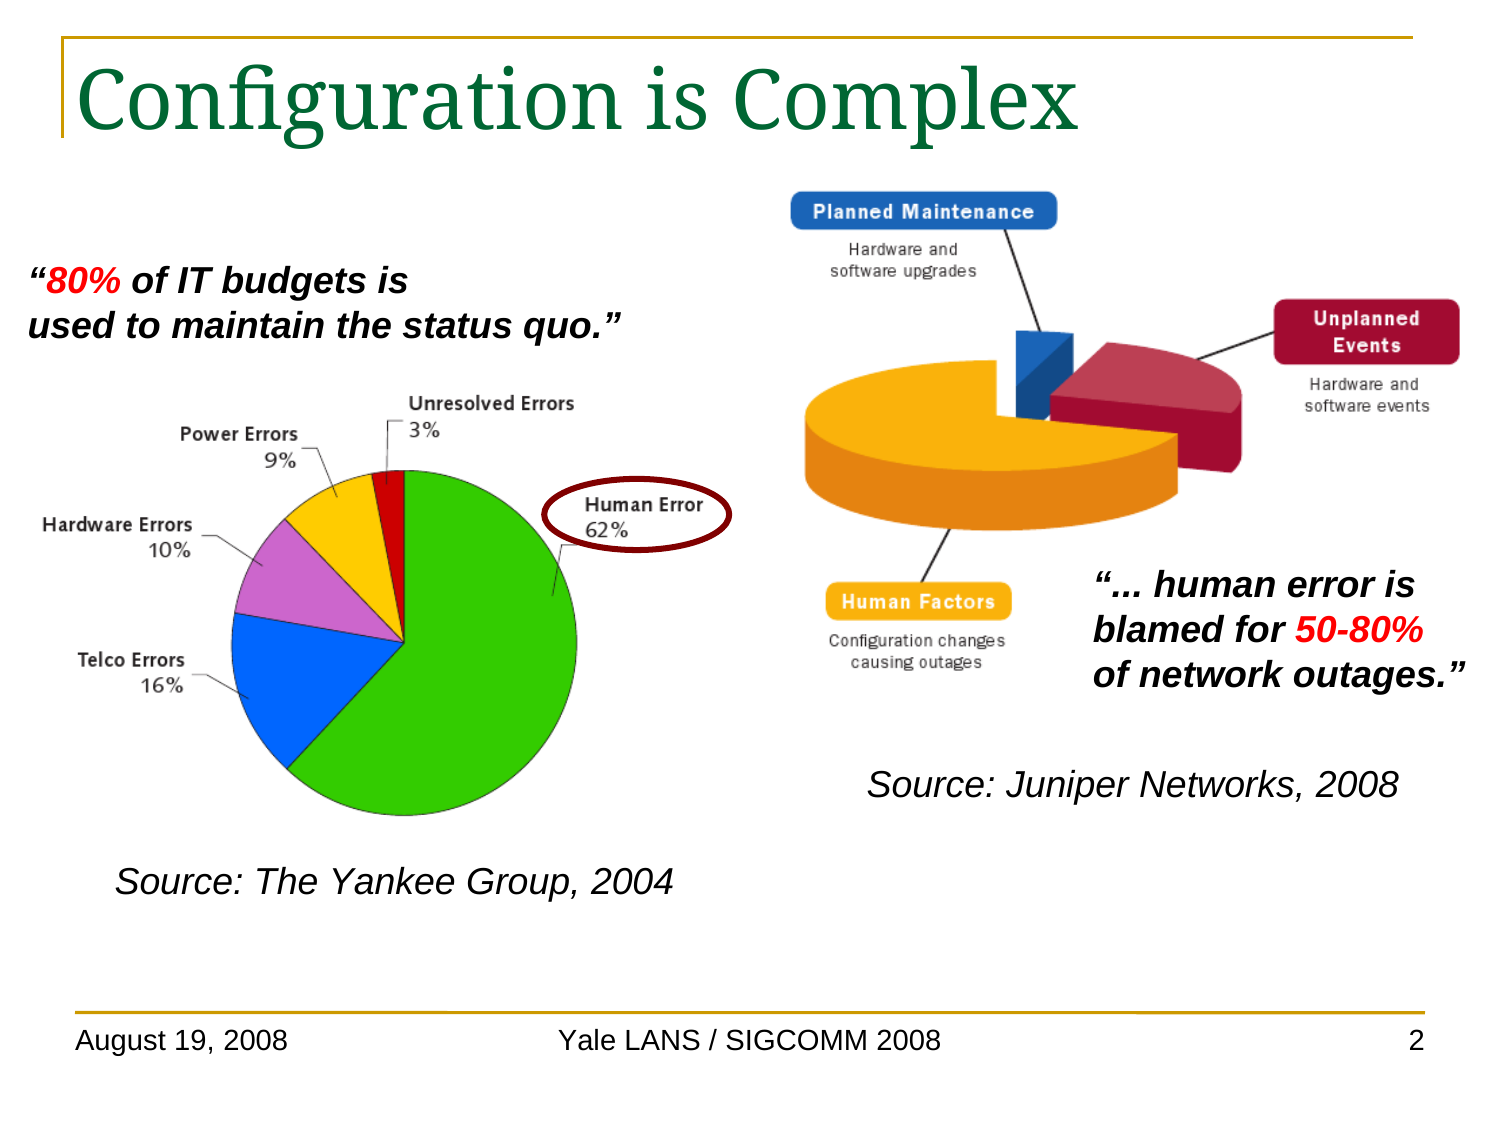

# Configuration is Complex
“80% of IT budgets is
used to maintain the status quo.”
“... human error is
blamed for 50-80%
of network outages.”
Source: Juniper Networks, 2008
Source: The Yankee Group, 2004
August 19, 2008
Yale LANS / SIGCOMM 2008
2